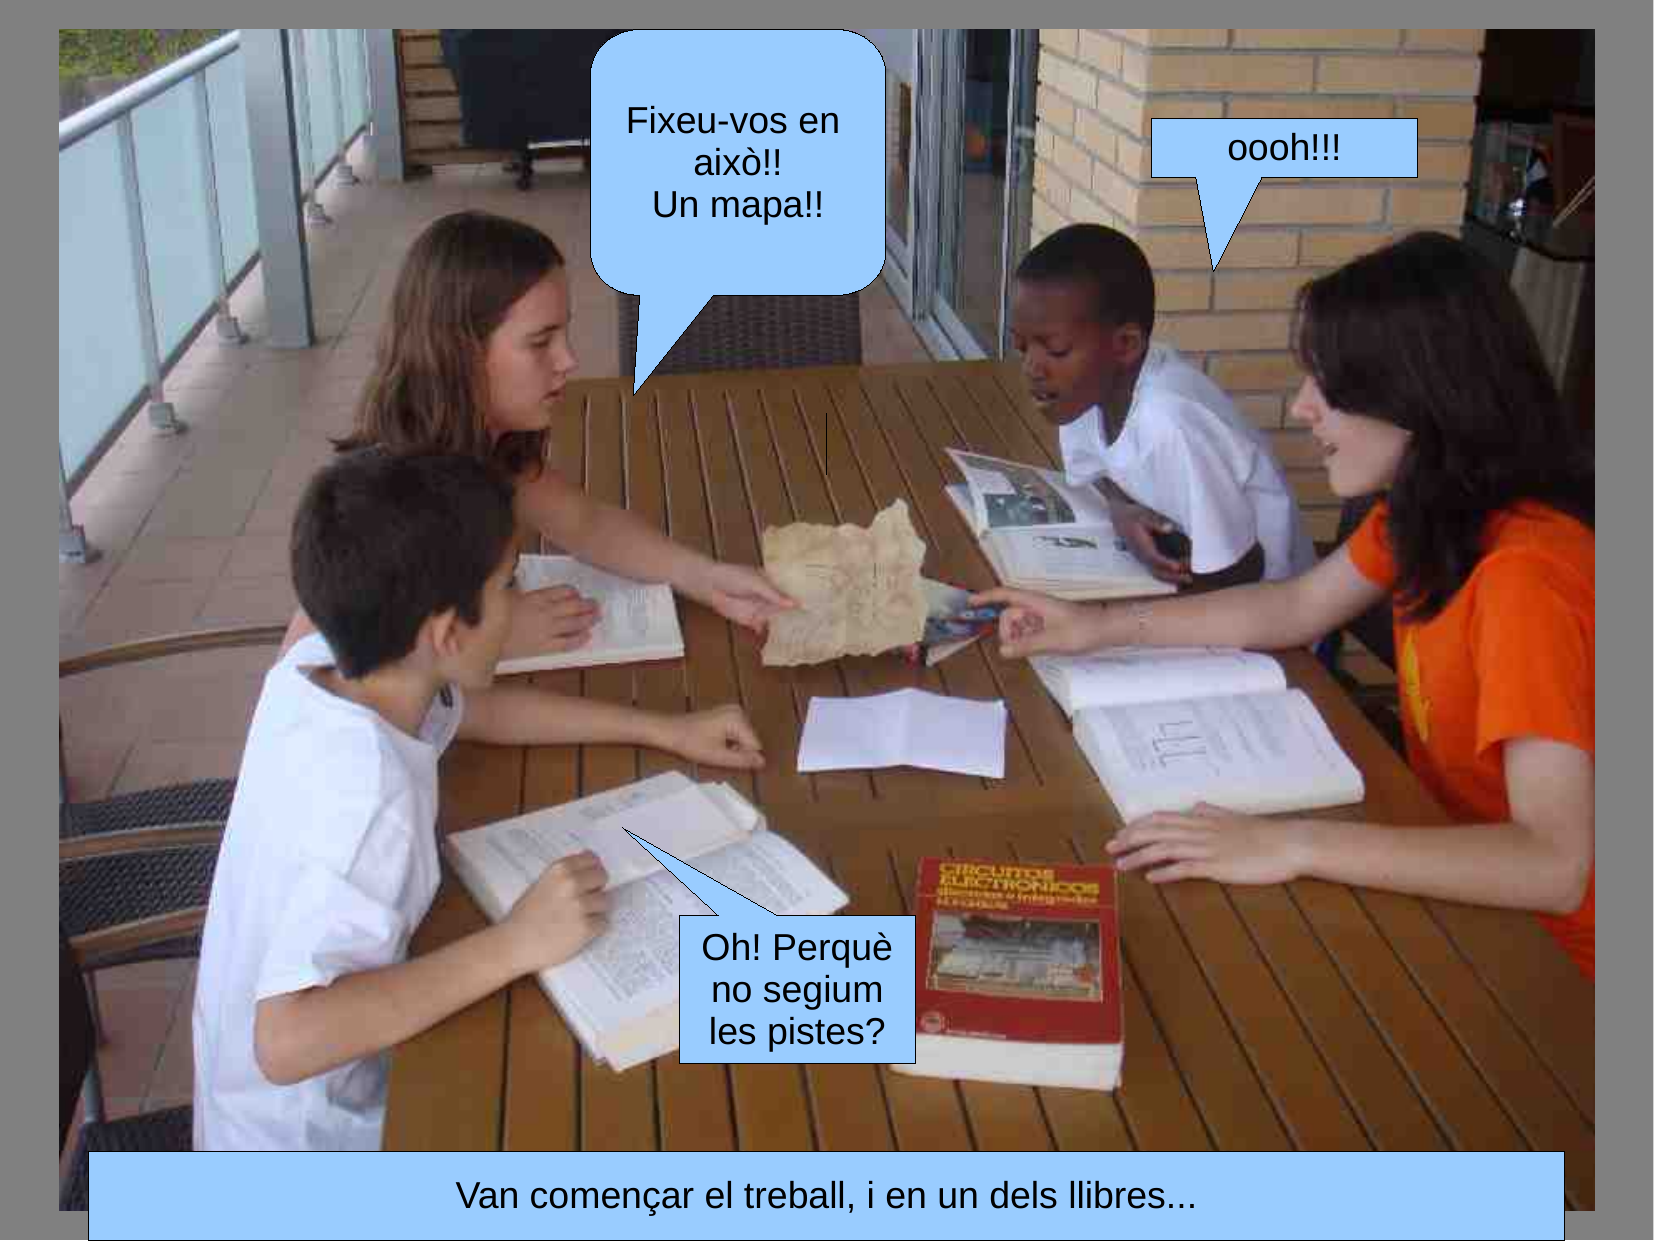

Fixeu-vos en
això!!
Un mapa!!
oooh!!!
Oh! Perquè
 no segium
les pistes?
Van començar el treball, i en un dels llibres...